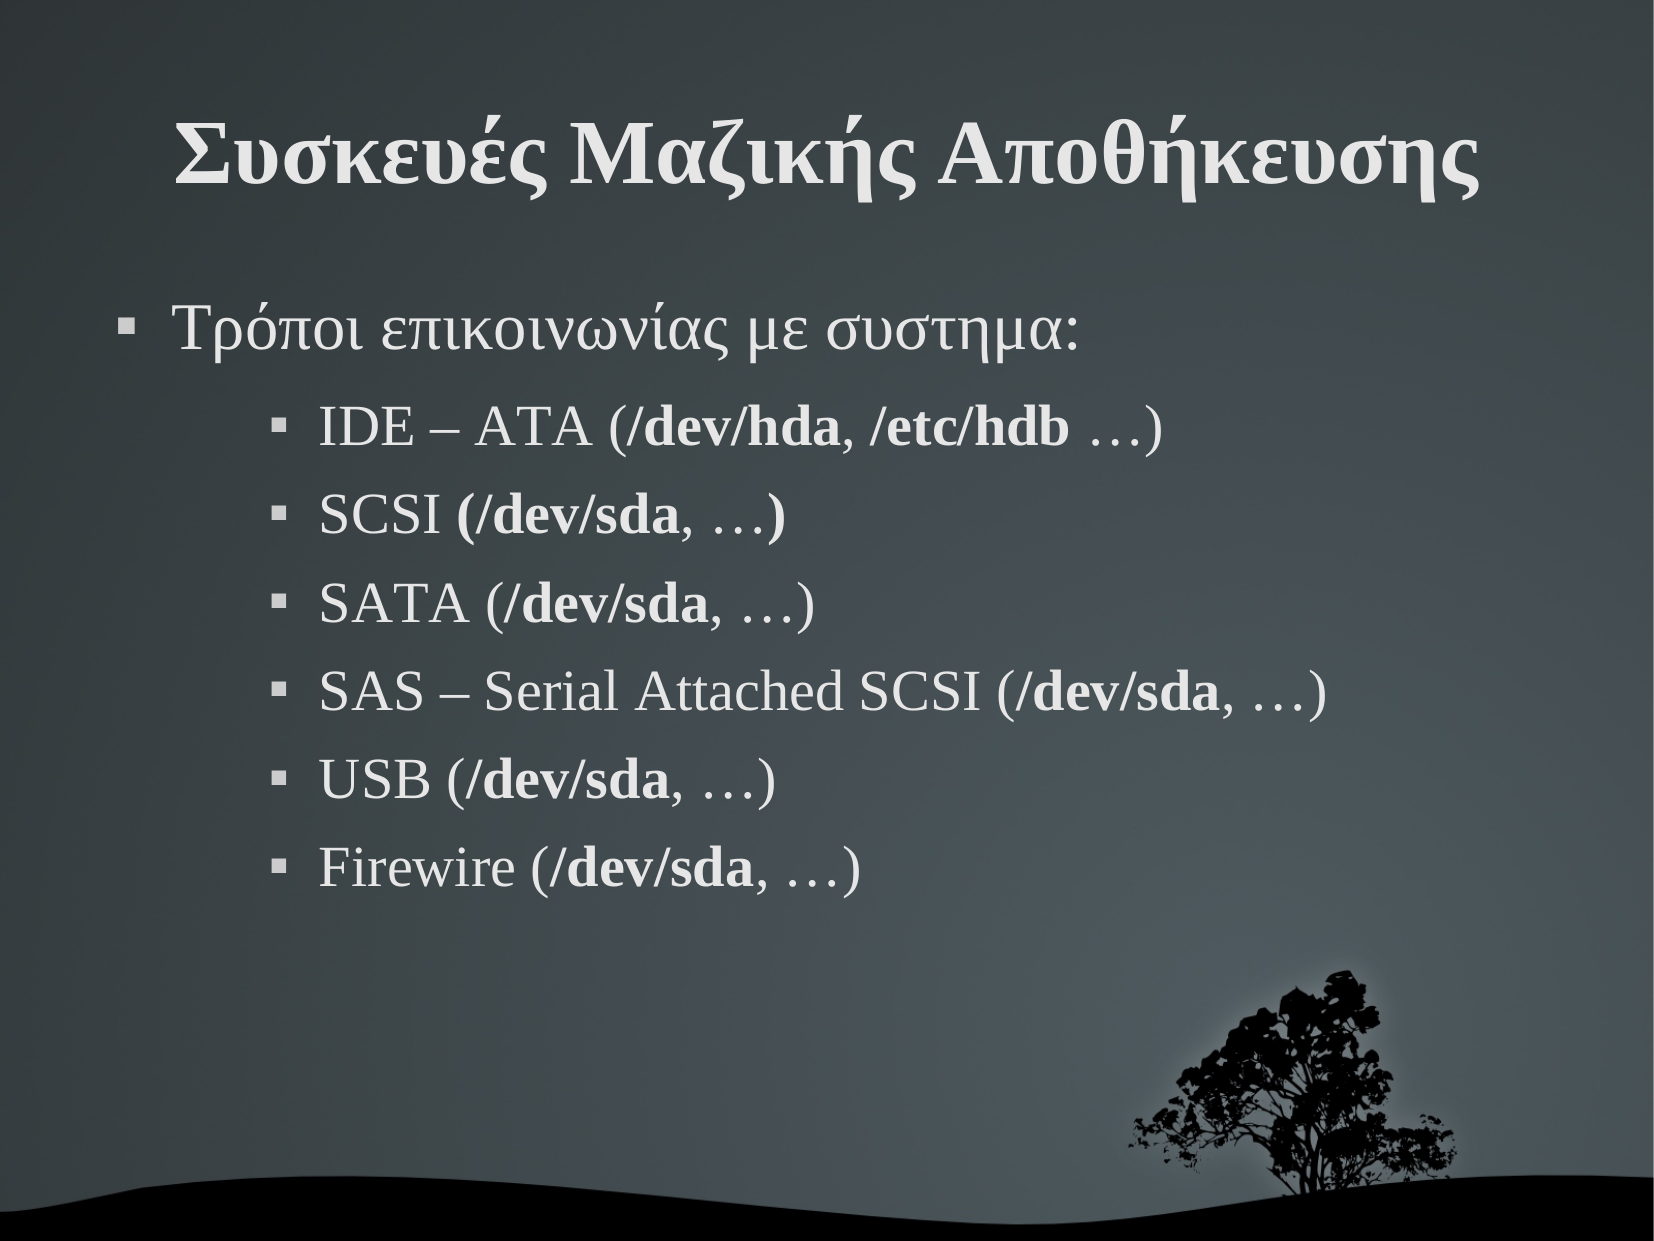

Συσκευές Μαζικής Αποθήκευσης
# Τρόποι επικοινωνίας με συστημα:
IDE – ΑΤΑ (/dev/hda, /etc/hdb …)
SCSI (/dev/sda, …)
SATA (/dev/sda, …)
SAS – Serial Attached SCSI (/dev/sda, …)
USB (/dev/sda, …)
Firewire (/dev/sda, …)